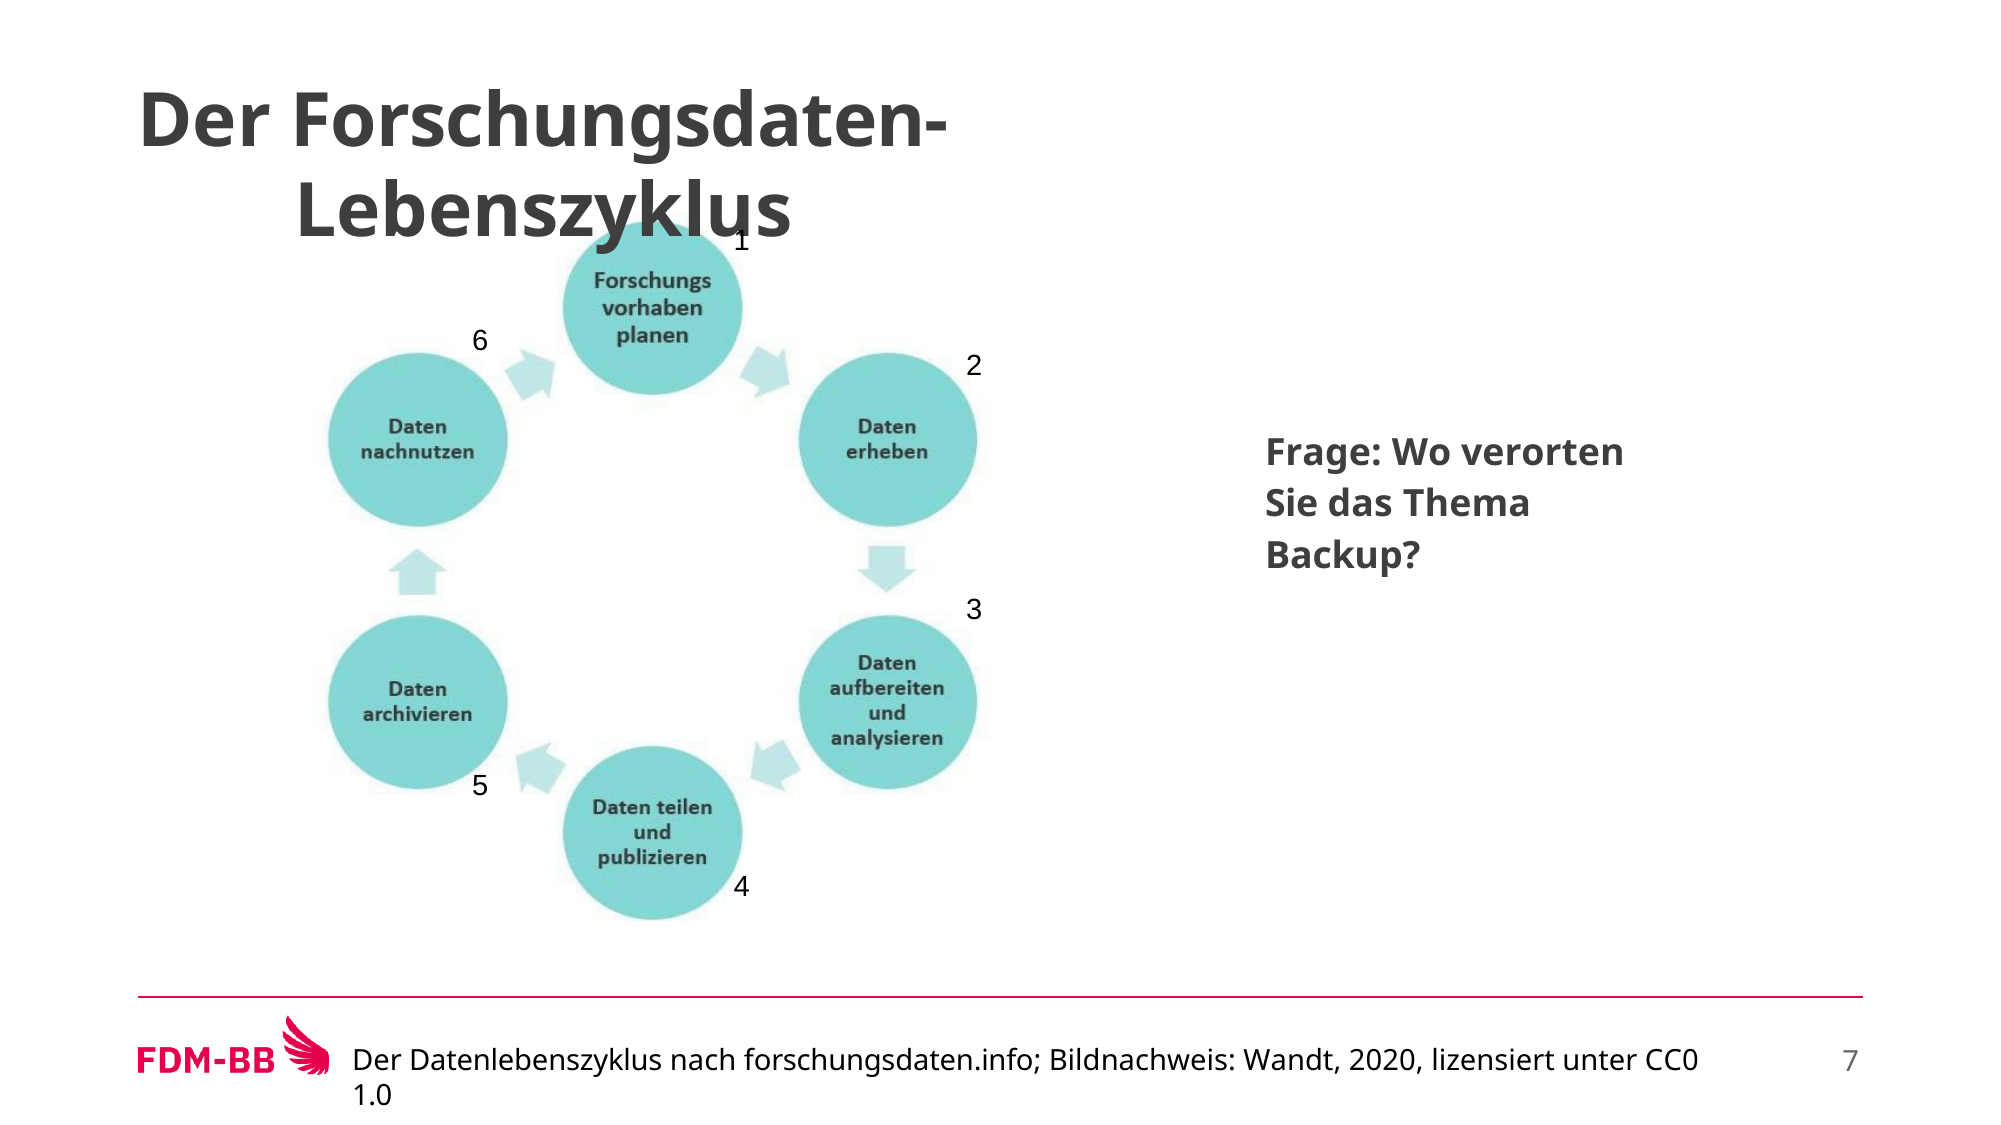

# Der Forschungsdaten-Lebenszyklus
1
6
2
Frage: Wo verorten Sie das Thema Backup?
3
5
4
Der Datenlebenszyklus nach forschungsdaten.info; Bildnachweis: Wandt, 2020, lizensiert unter CC0 1.0
7